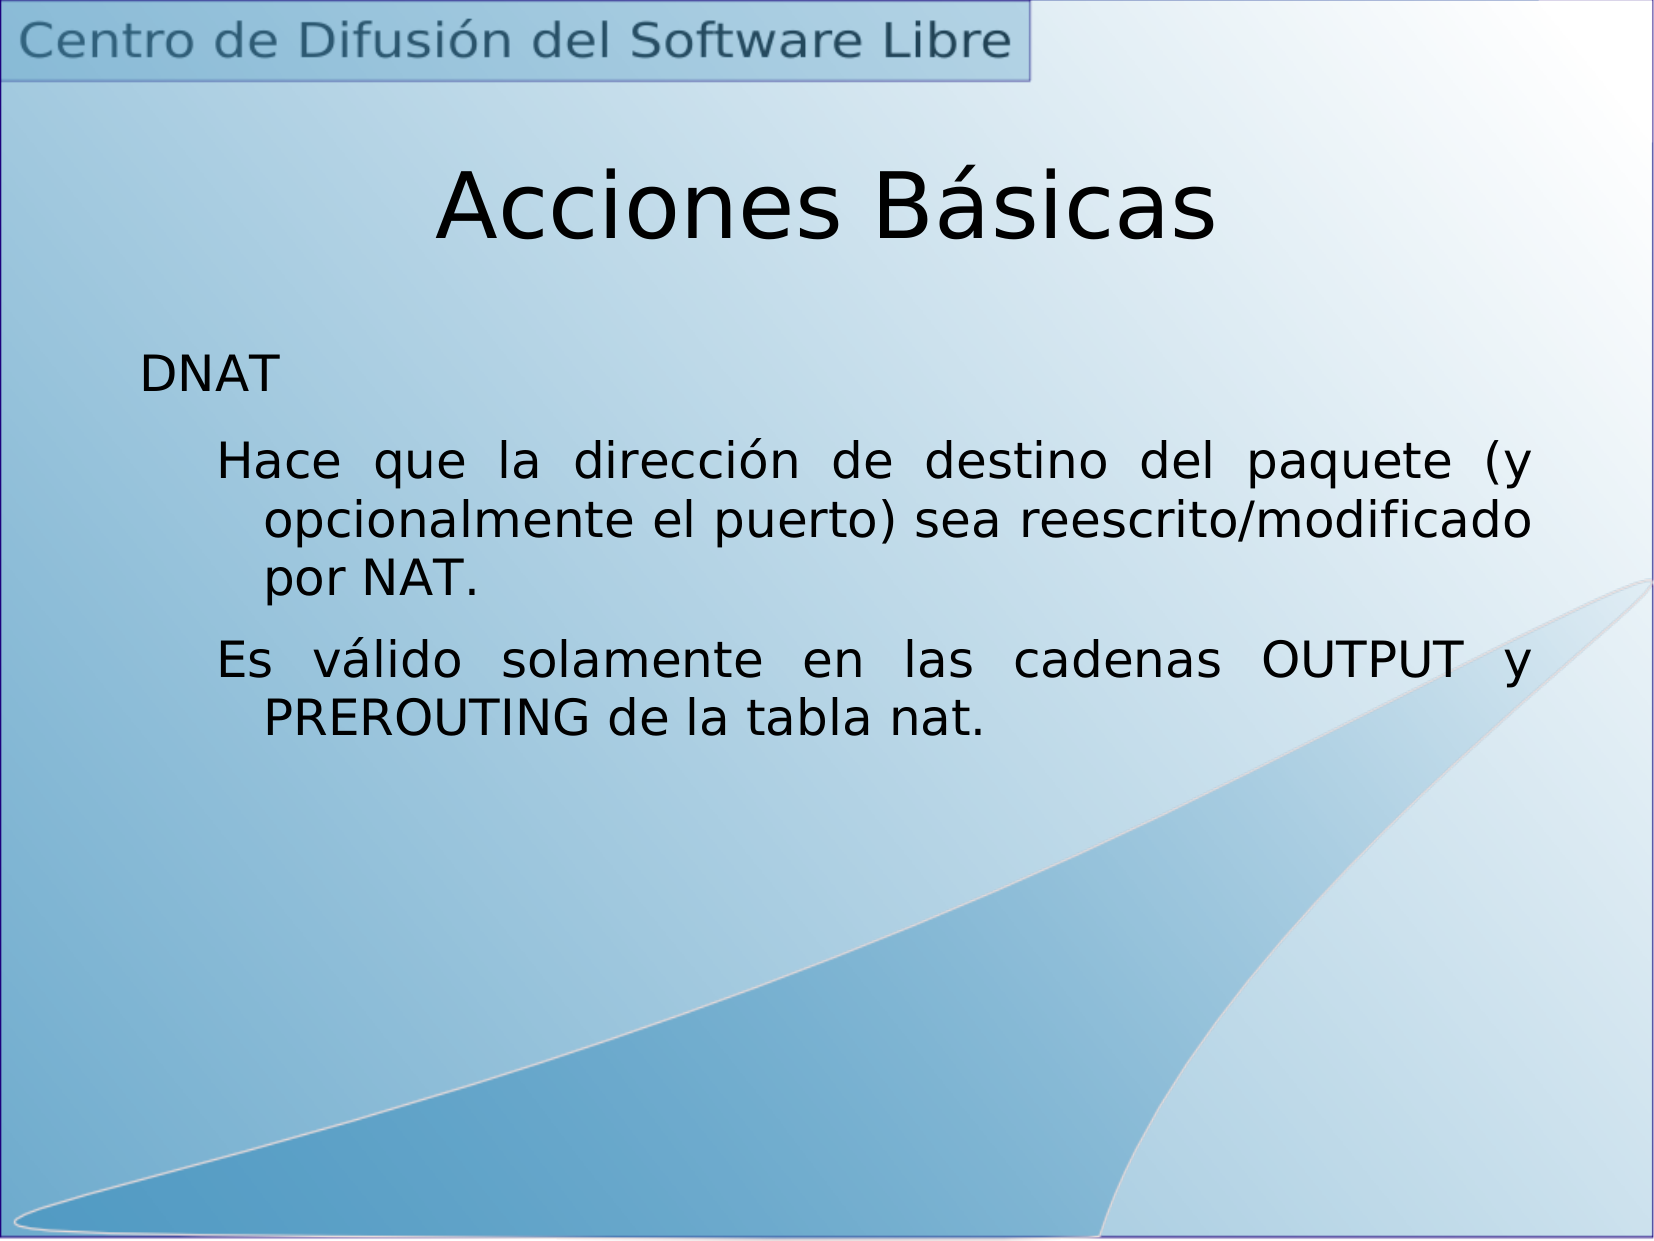

# Acciones Básicas
DNAT
Hace que la dirección de destino del paquete (y opcionalmente el puerto) sea reescrito/modificado por NAT.
Es válido solamente en las cadenas OUTPUT y PREROUTING de la tabla nat.